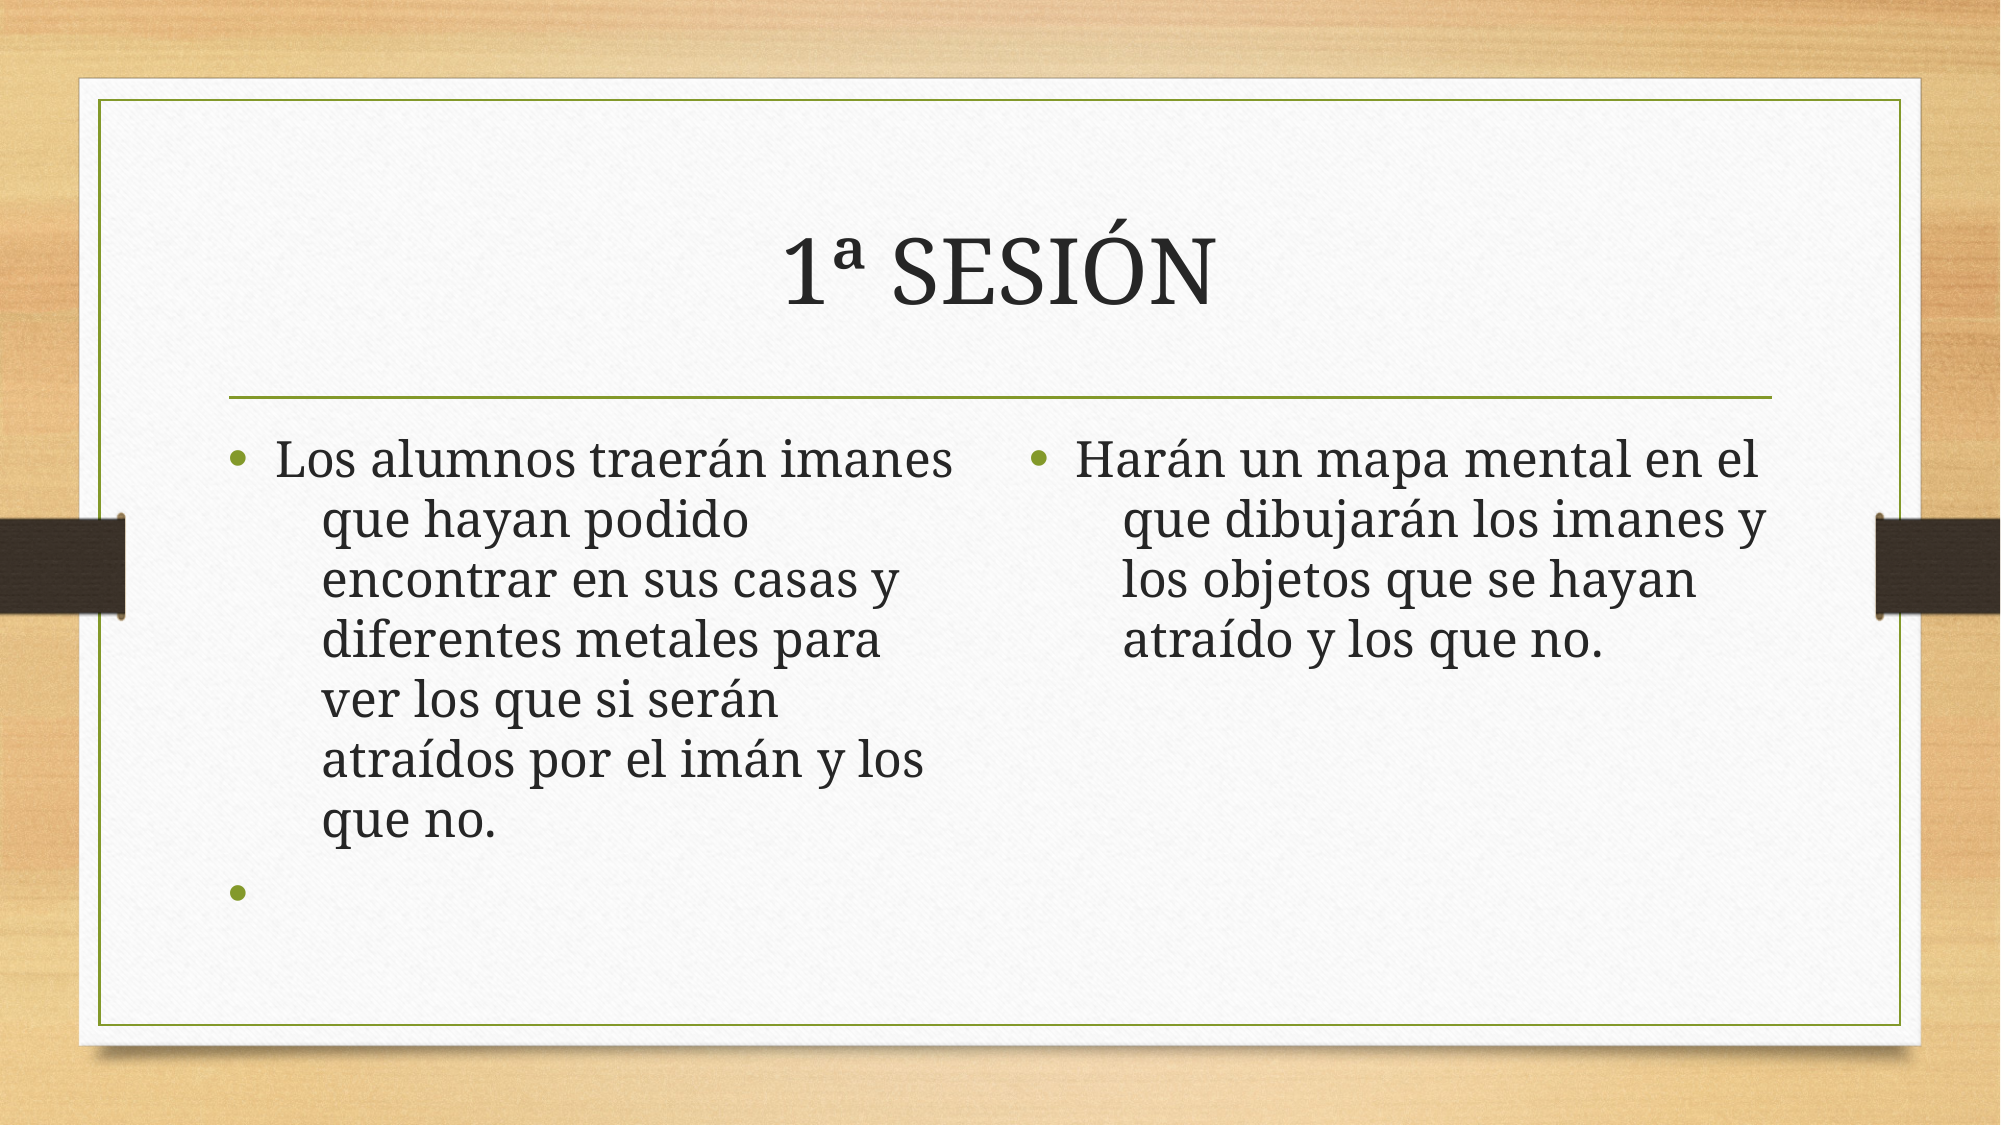

# 1ª SESIÓN
Los alumnos traerán imanes que hayan podido encontrar en sus casas y diferentes metales para ver los que si serán atraídos por el imán y los que no.
Harán un mapa mental en el que dibujarán los imanes y los objetos que se hayan atraído y los que no.